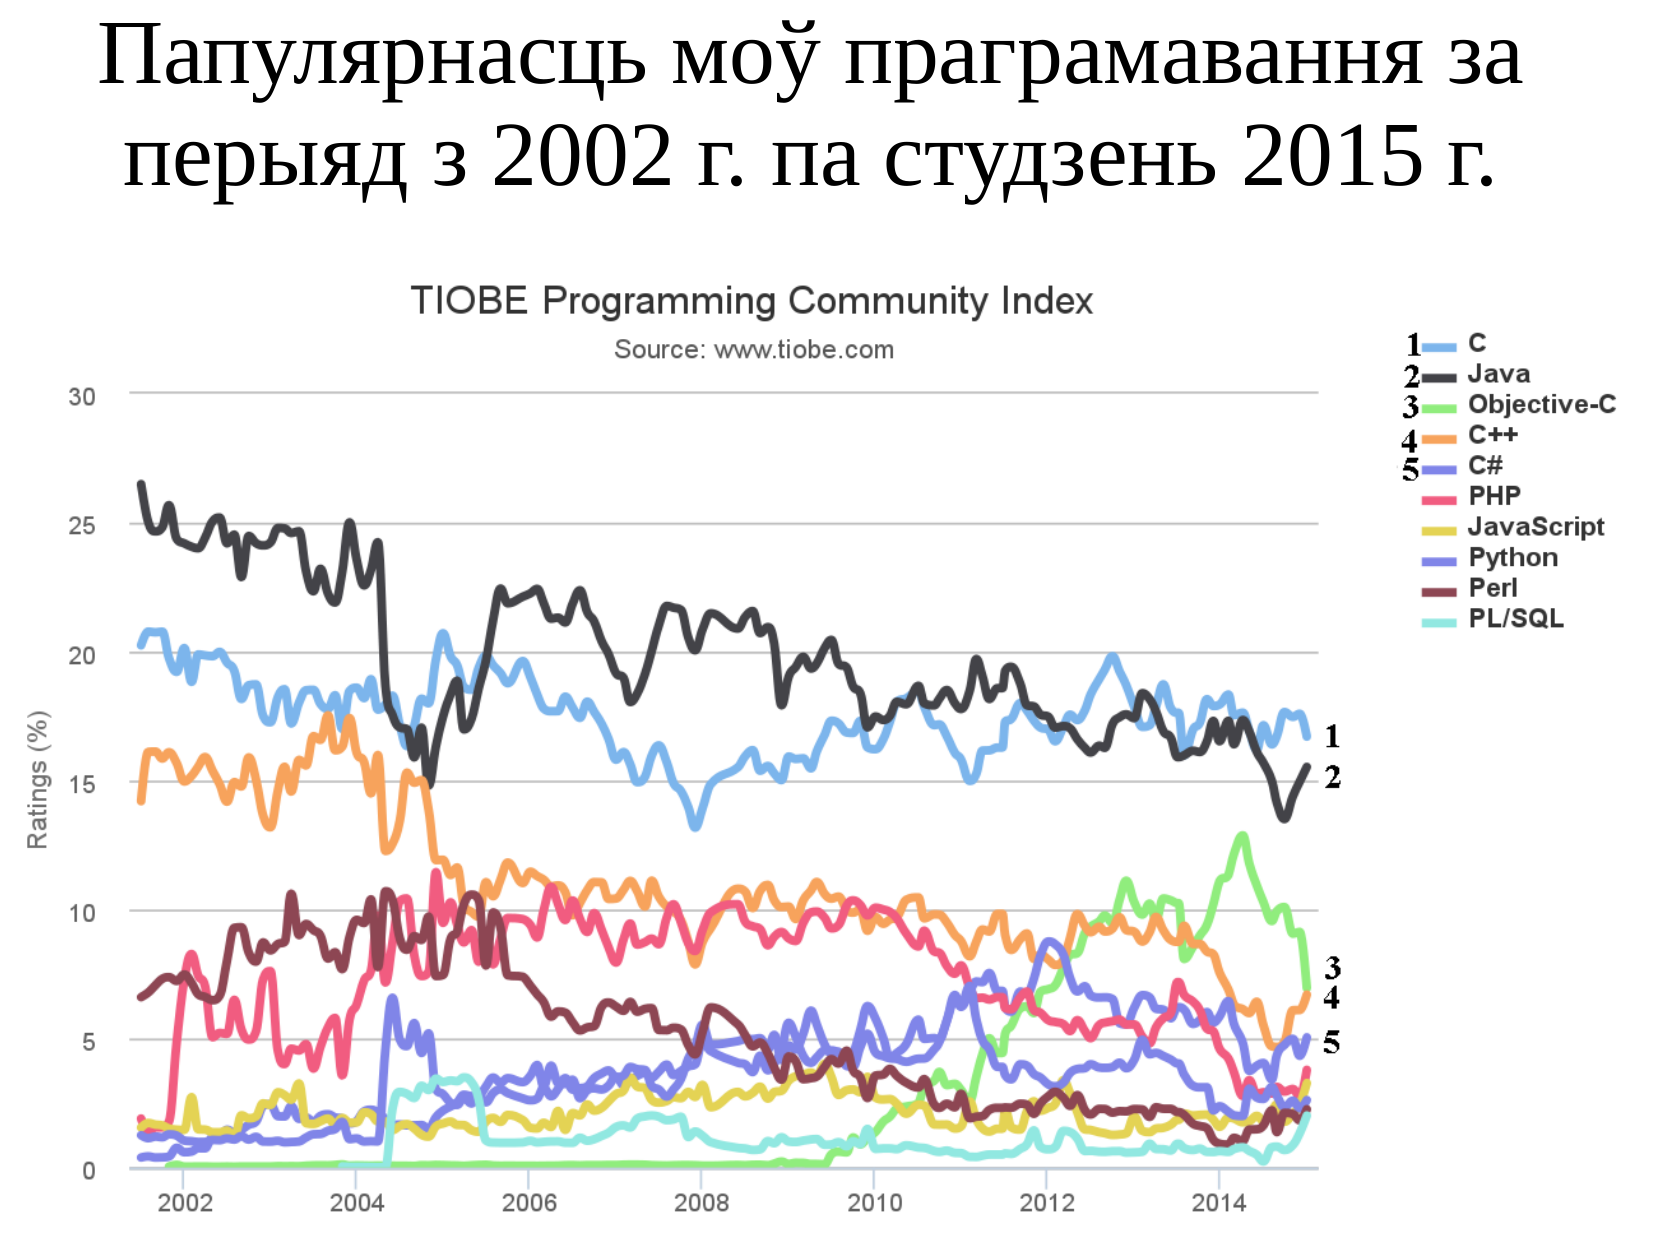

# Папулярнасць моў праграмавання за перыяд з 2002 г. па студзень 2015 г.